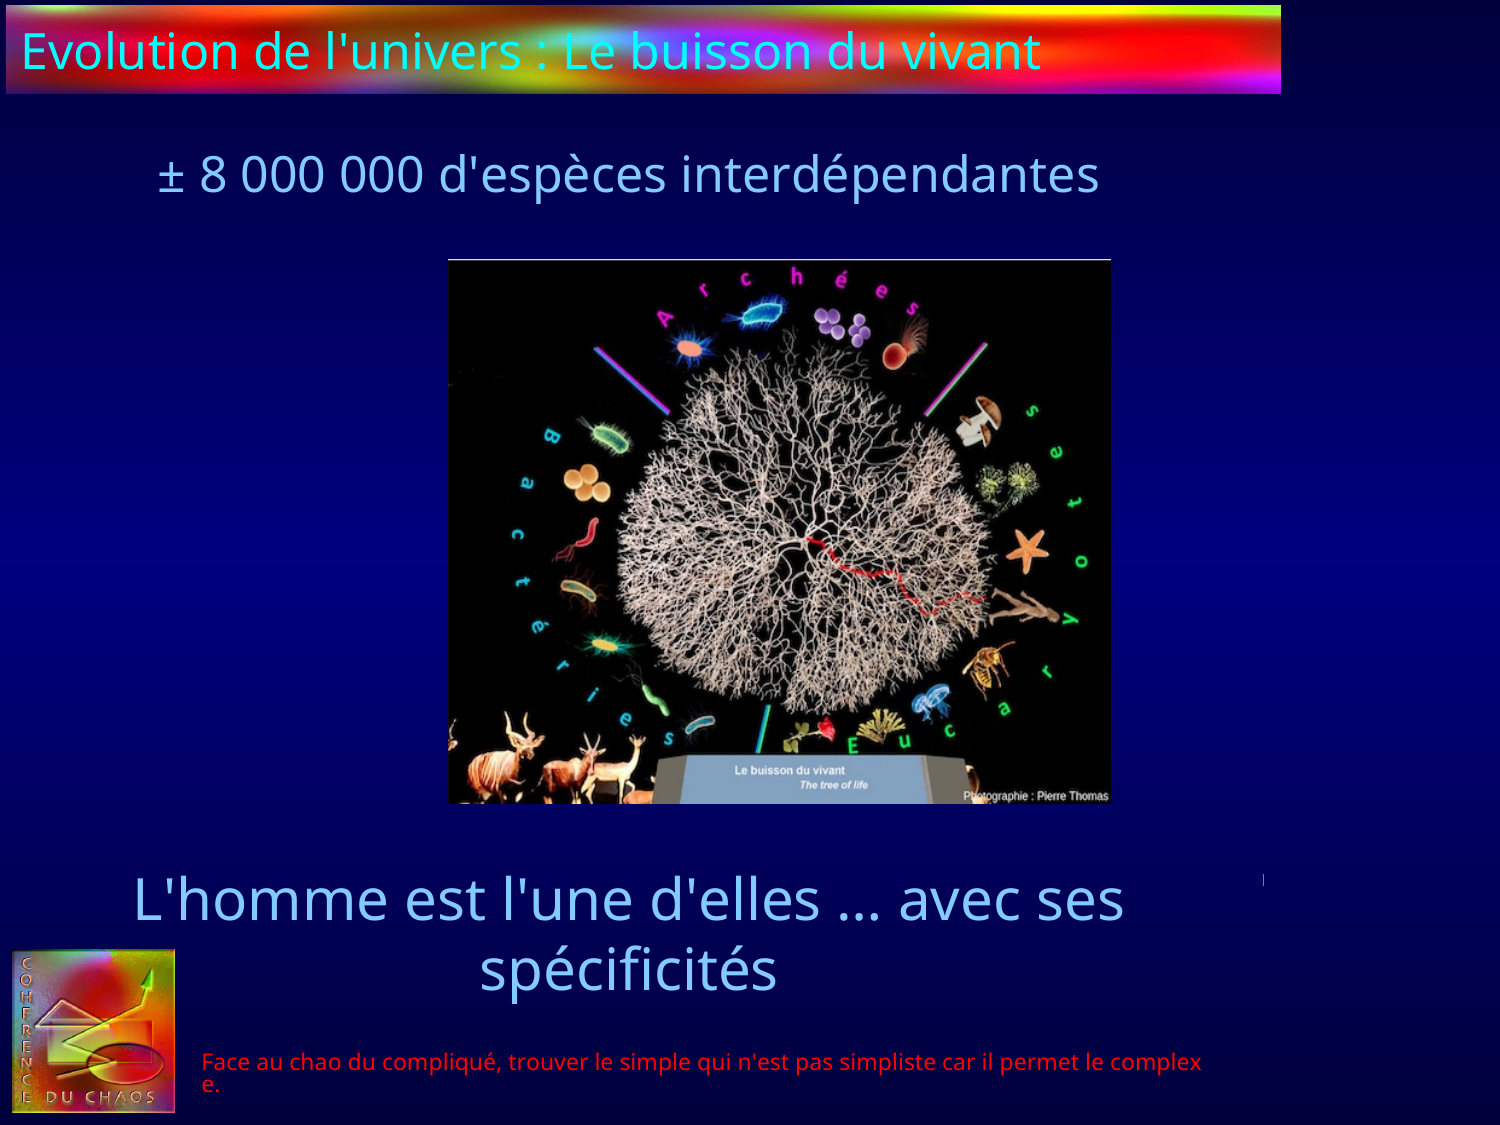

#
Evolution de l'univers : Le buisson du vivant
± 8 000 000 d'espèces interdépendantes
L'homme est l'une d'elles … avec ses spécificités
Face au chao du compliqué, trouver le simple qui n'est pas simpliste car il permet le complexe.